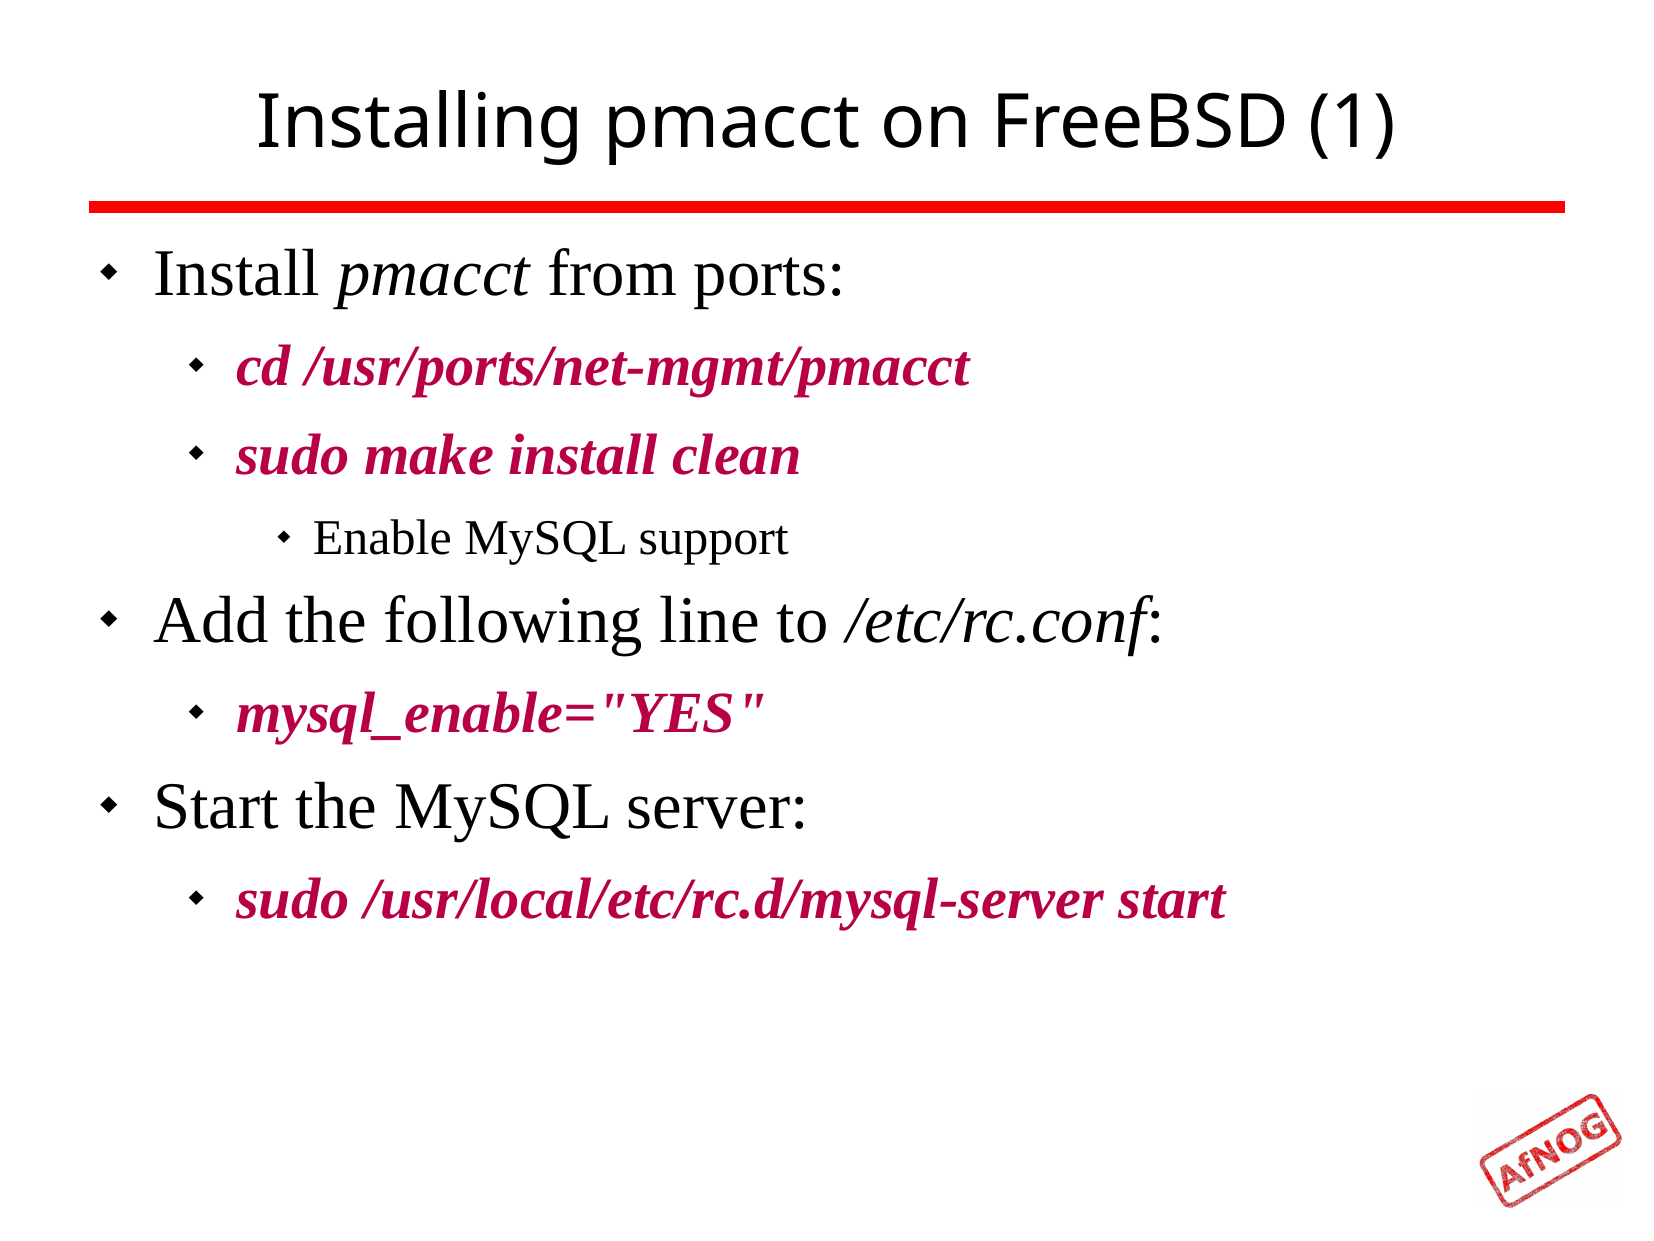

# Installing pmacct on FreeBSD (1)
Install pmacct from ports:
cd /usr/ports/net-mgmt/pmacct
sudo make install clean
Enable MySQL support
Add the following line to /etc/rc.conf:
mysql_enable="YES"
Start the MySQL server:
sudo /usr/local/etc/rc.d/mysql-server start